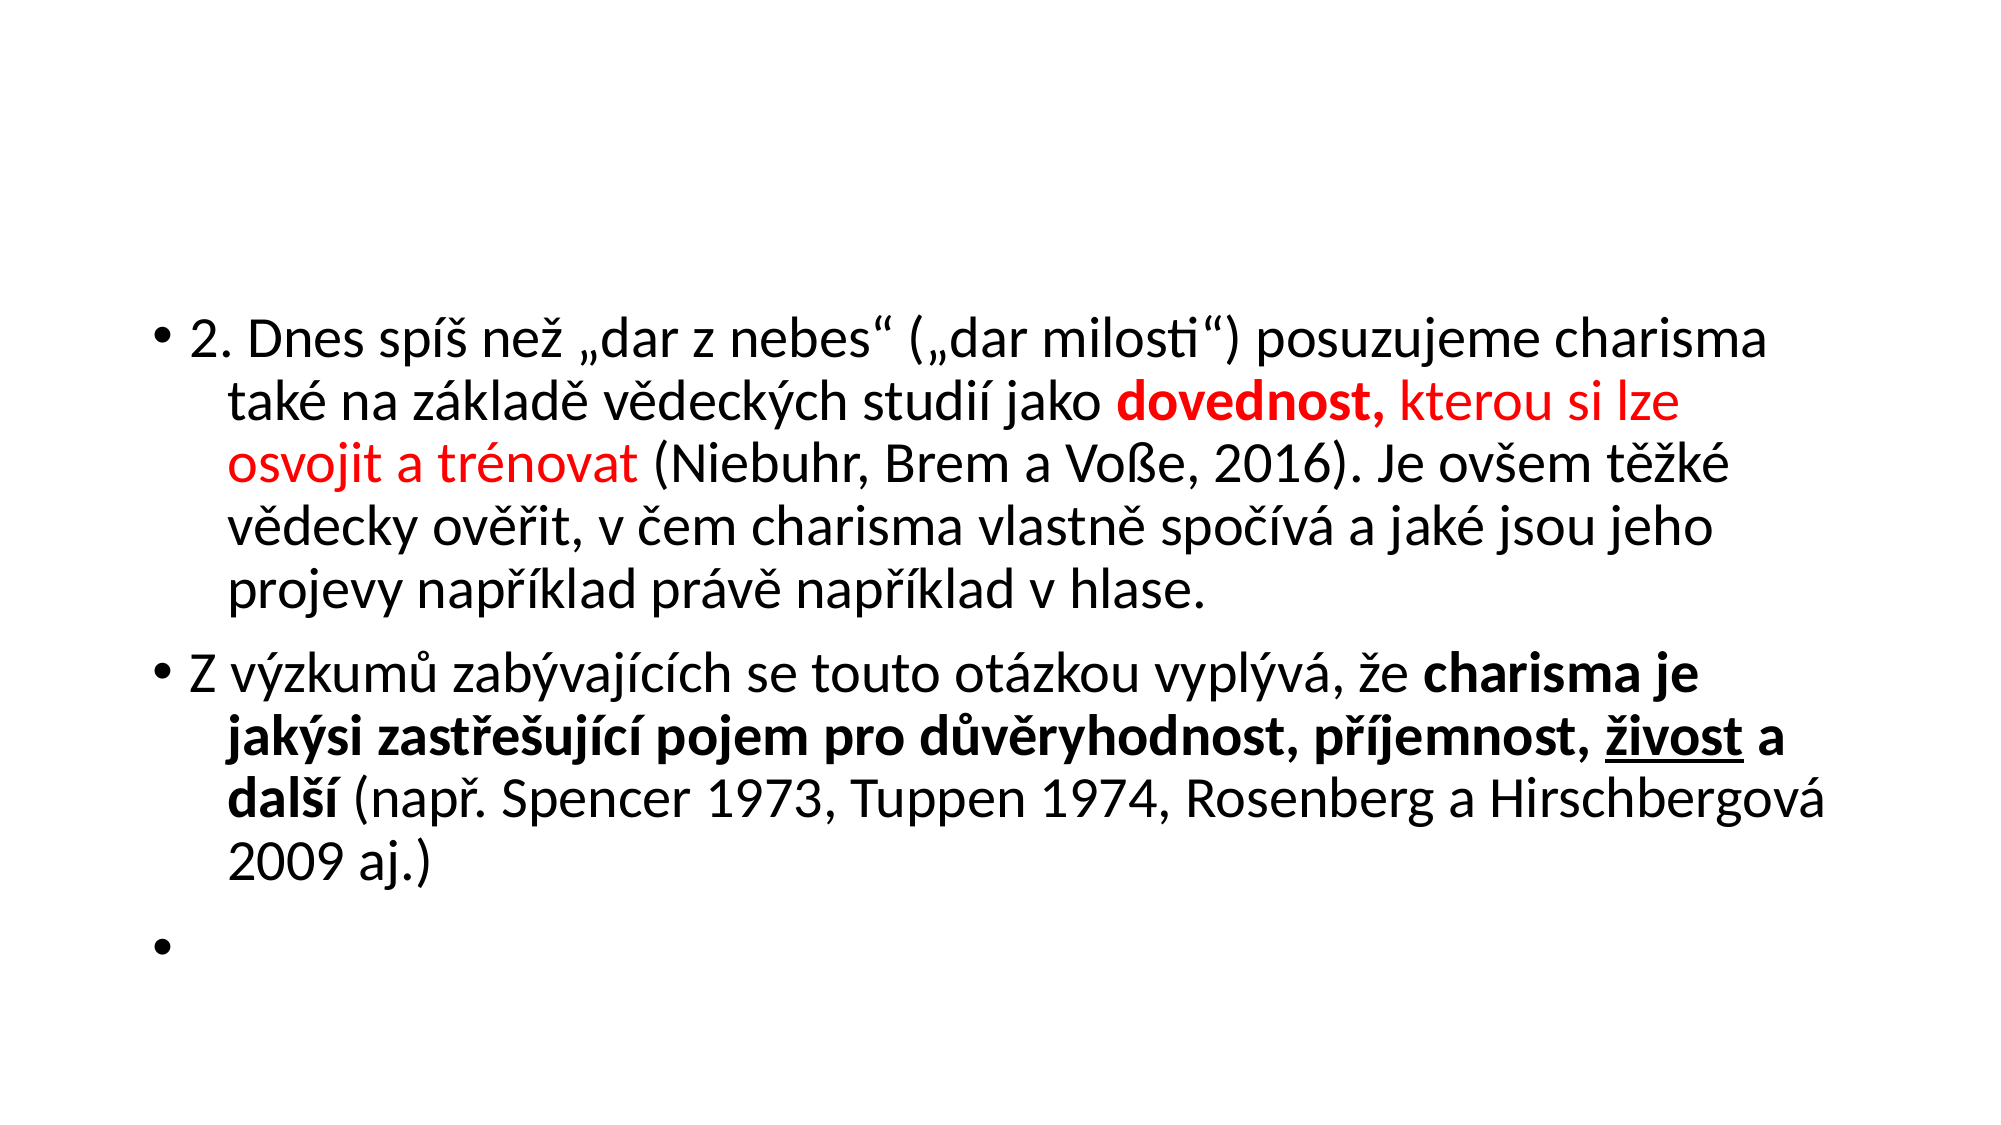

#
2. Dnes spíš než „dar z nebes“ („dar milosti“) posuzujeme charisma také na základě vědeckých studií jako dovednost, kterou si lze osvojit a trénovat (Niebuhr, Brem a Voße, 2016). Je ovšem těžké vědecky ověřit, v čem charisma vlastně spočívá a jaké jsou jeho projevy například právě například v hlase.
Z výzkumů zabývajících se touto otázkou vyplývá, že charisma je jakýsi zastřešující pojem pro důvěryhodnost, příjemnost, živost a další (např. Spencer 1973, Tuppen 1974, Rosenberg a Hirschbergová 2009 aj.)